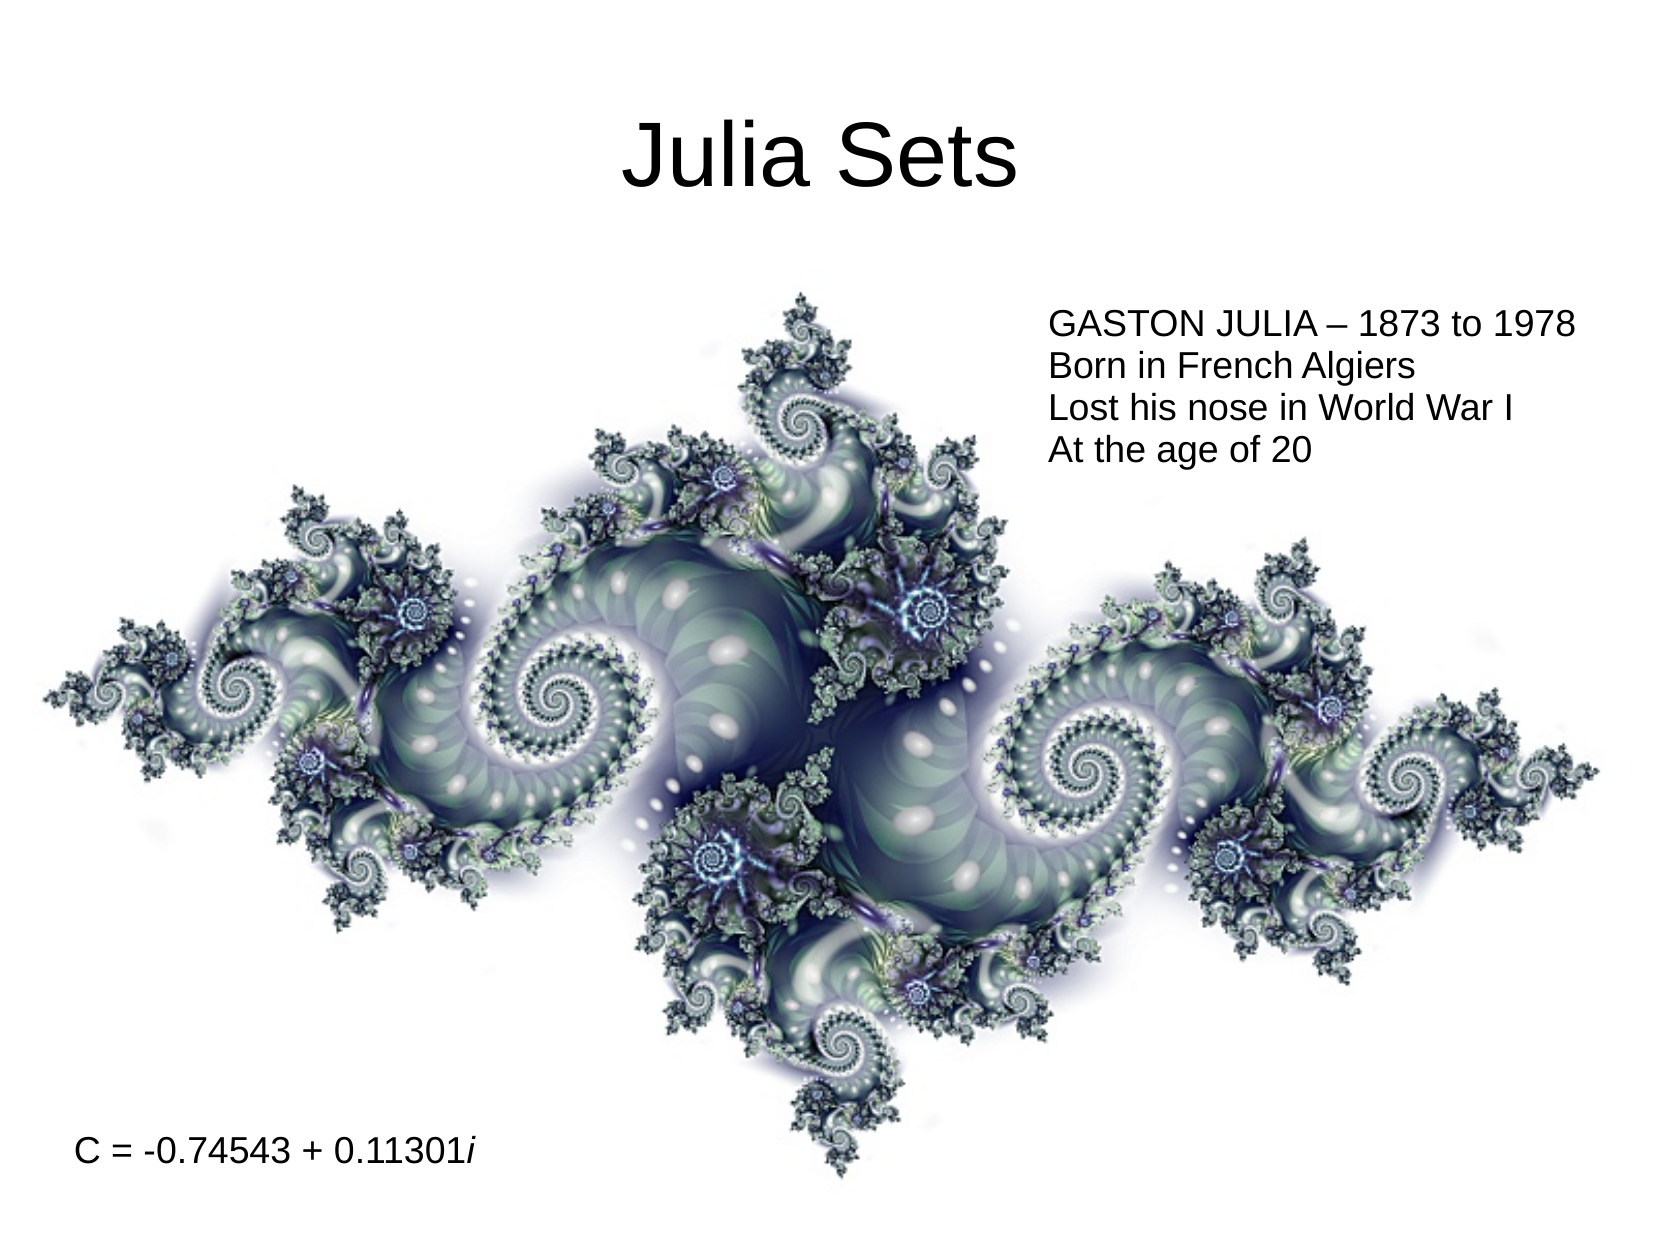

# Julia Sets
GASTON JULIA – 1873 to 1978
Born in French Algiers
Lost his nose in World War I
At the age of 20
C = -0.74543 + 0.11301i